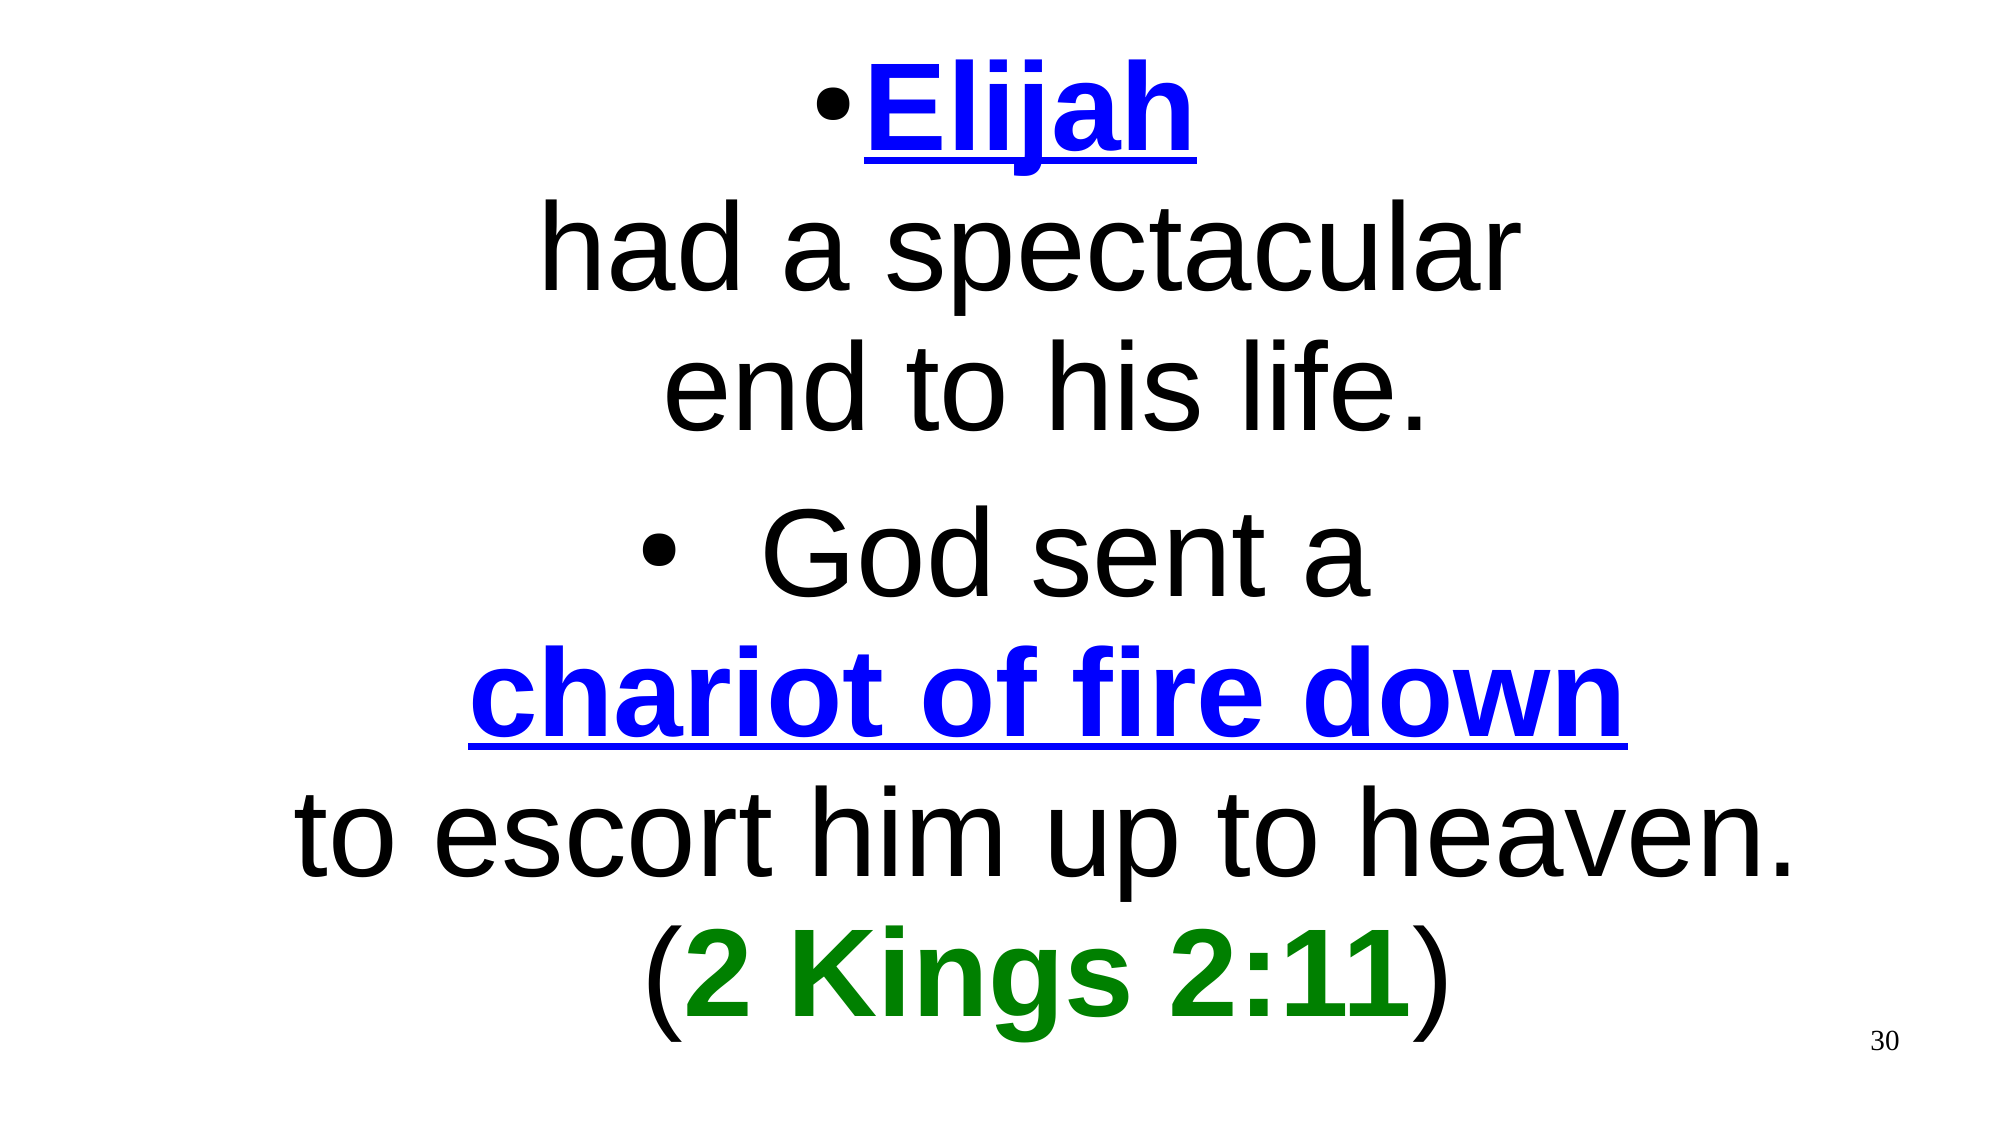

# Elijah had a spectacular end to his life.
 God sent a
chariot of fire down
 to escort him up to heaven.
(2 Kings 2:11)
30